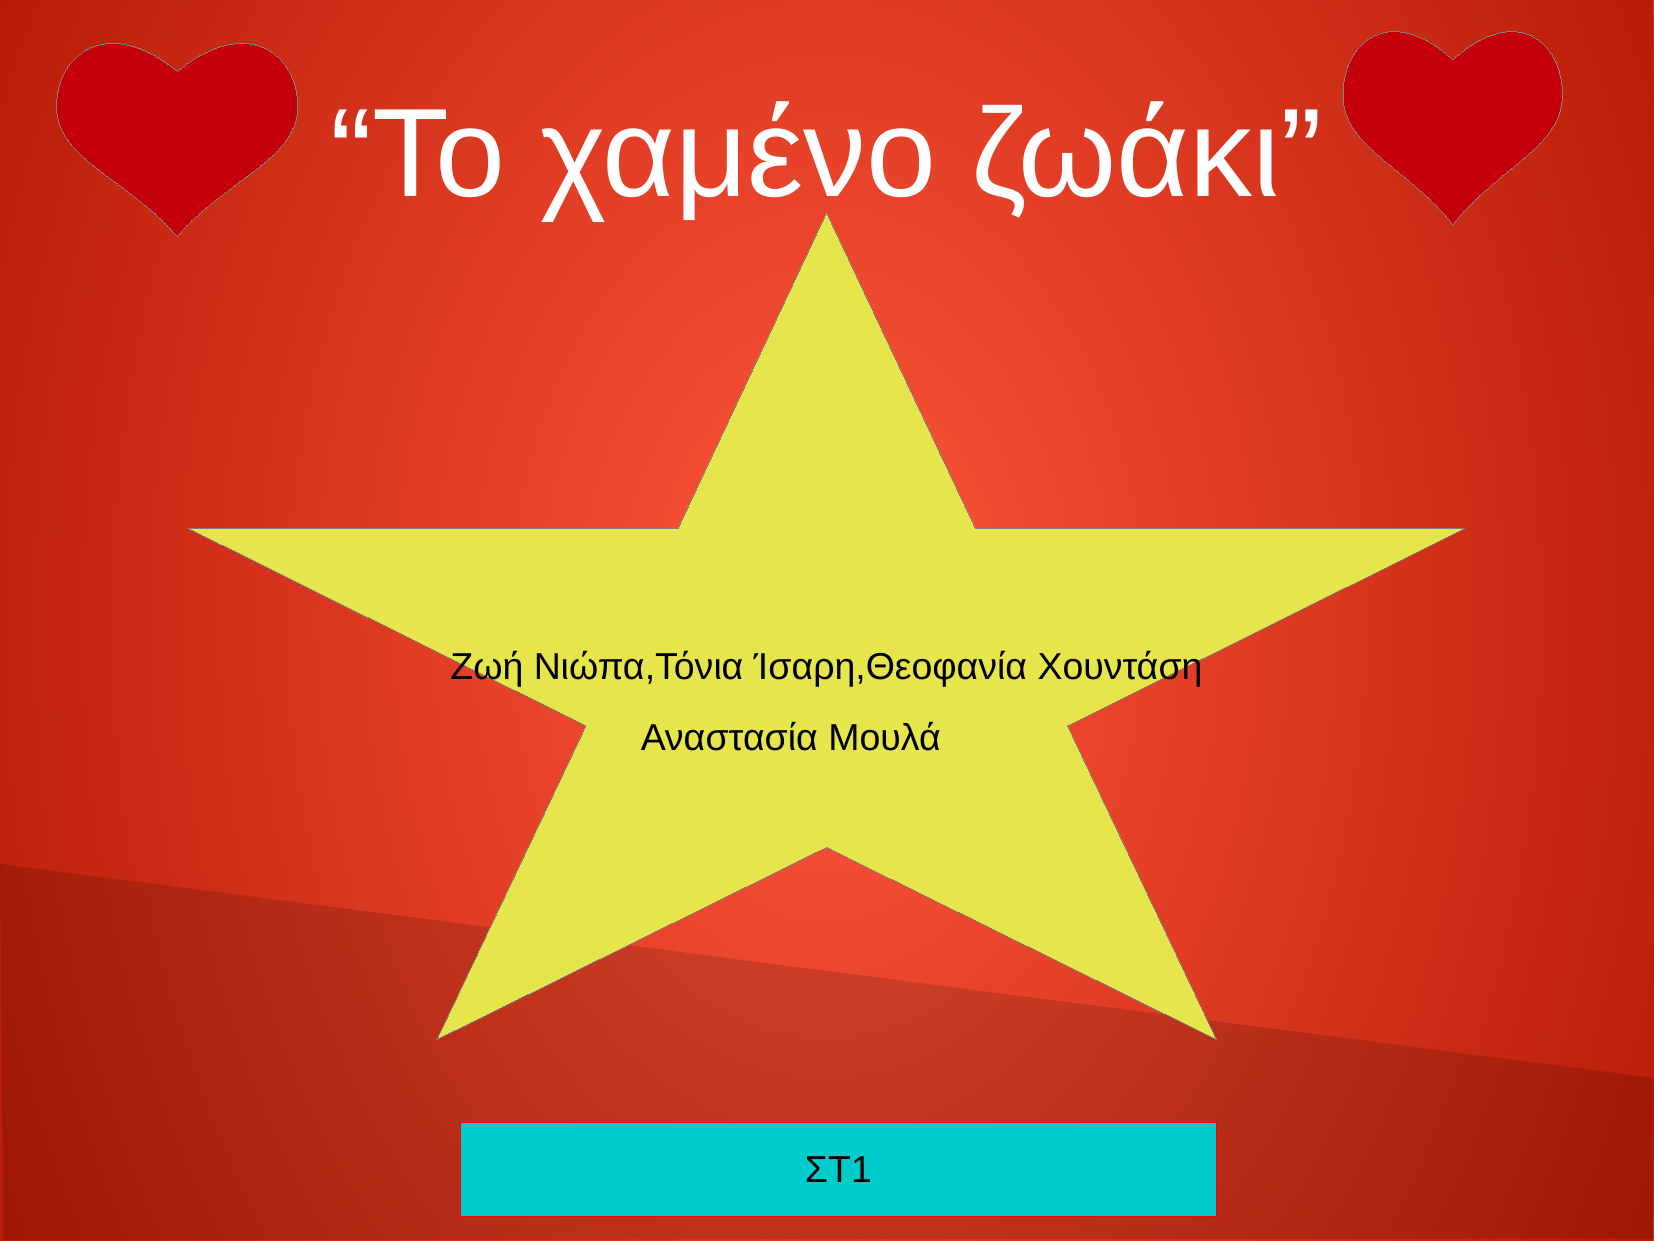

# “Το χαμένο ζωάκι”
Ζωή Νιώπα,Τόνια Ίσαρη,Θεοφανία Χουντάση
Αναστασία Μουλά
ΣΤ1